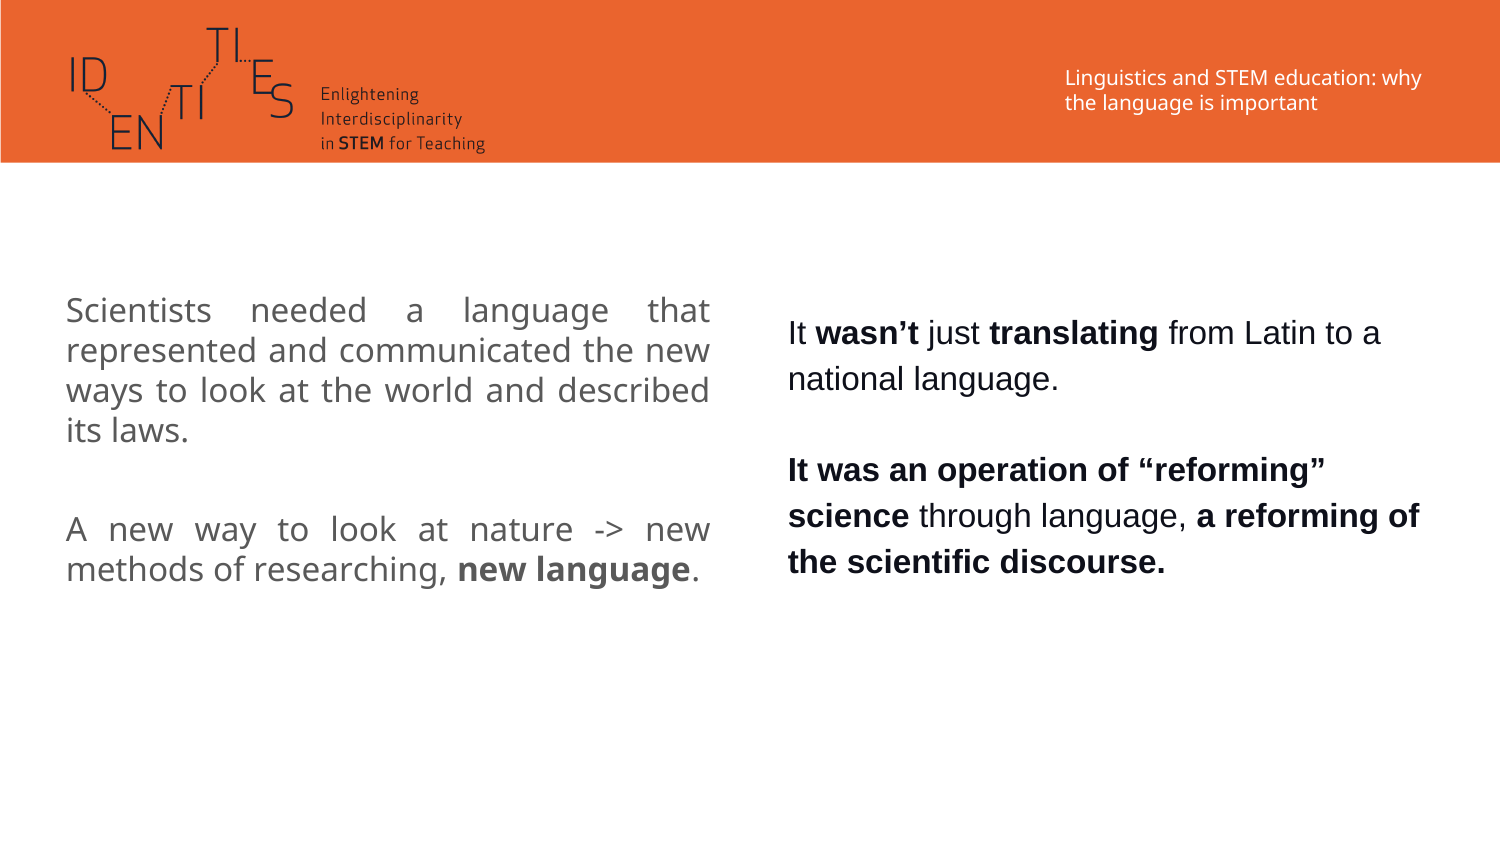

#
Linguistics and STEM education: why the language is important
Scientists needed a language that represented and communicated the new ways to look at the world and described its laws.
A new way to look at nature -> new methods of researching, new language.
It wasn’t just translating from Latin to a national language.
It was an operation of “reforming” science through language, a reforming of the scientific discourse.